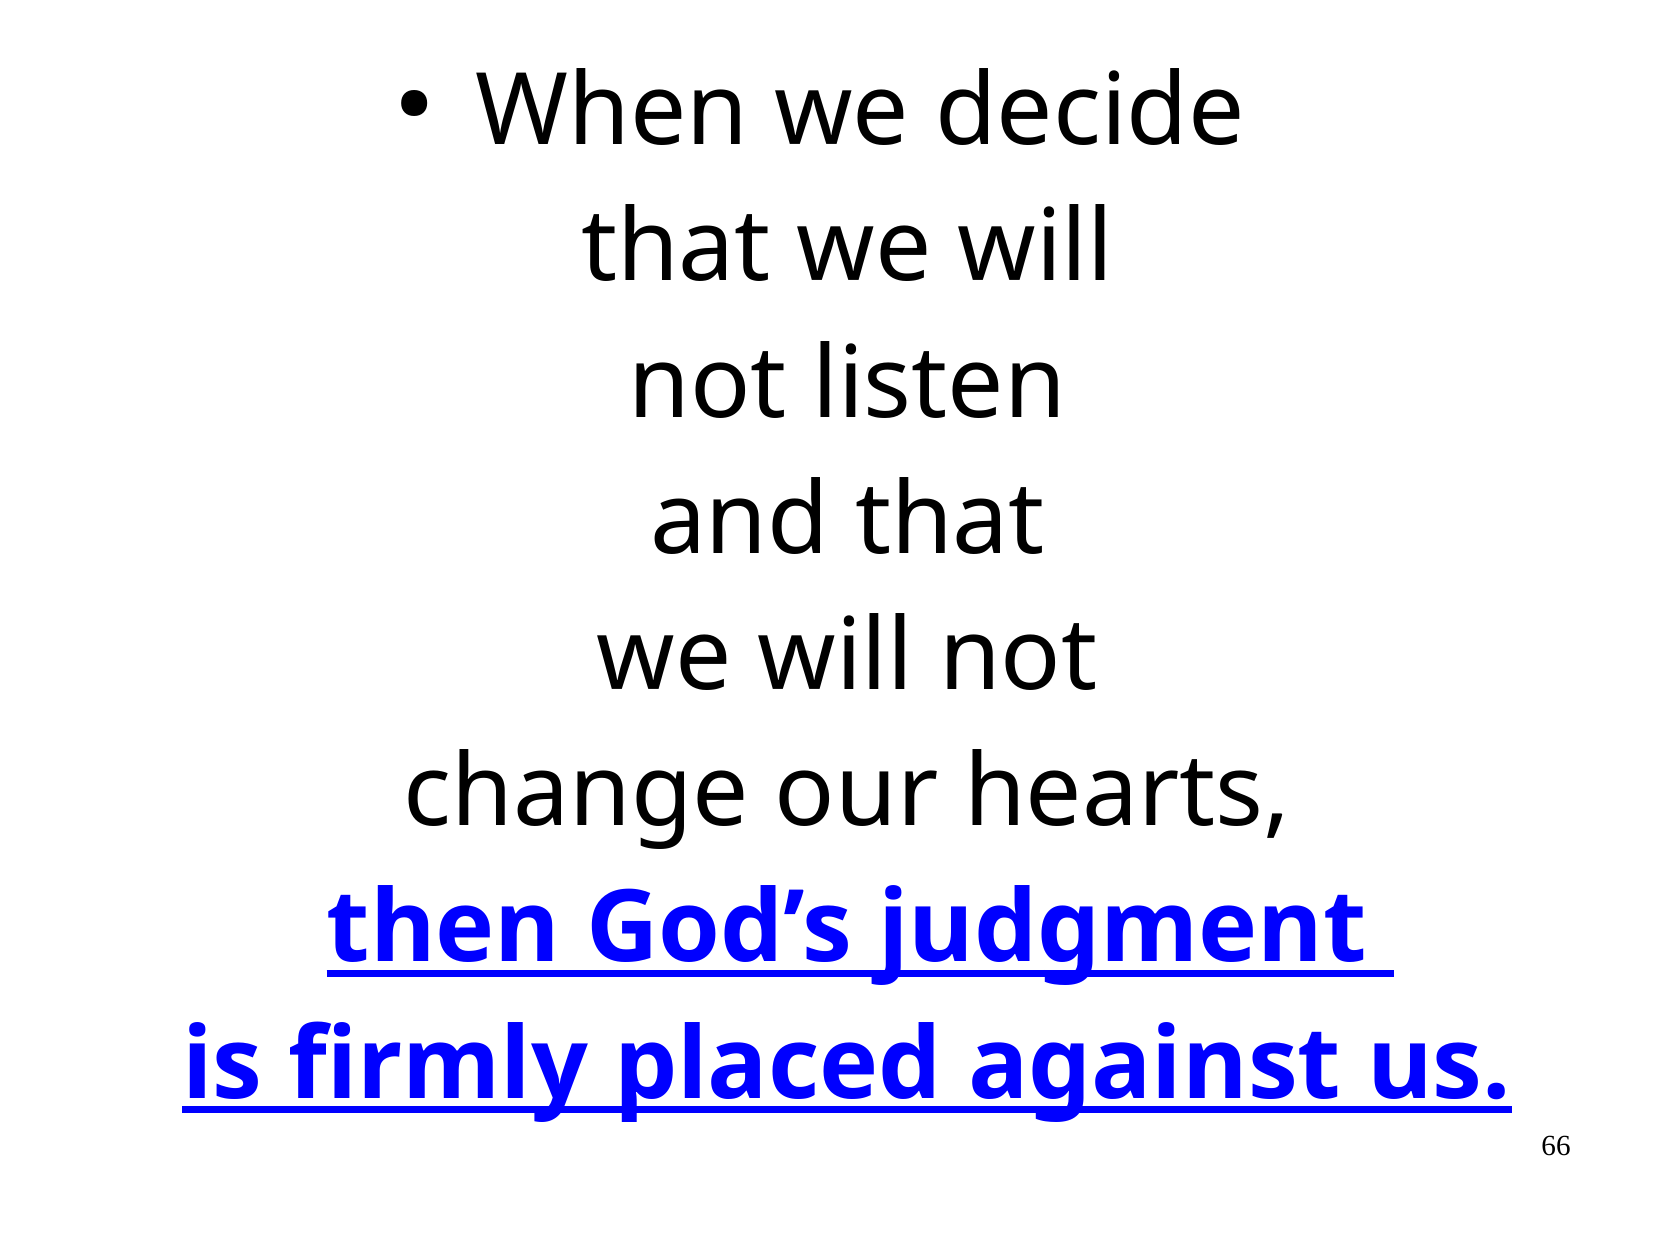

# When we decide that we will not listen and that we will not change our hearts, then God’s judgment is firmly placed against us.
66